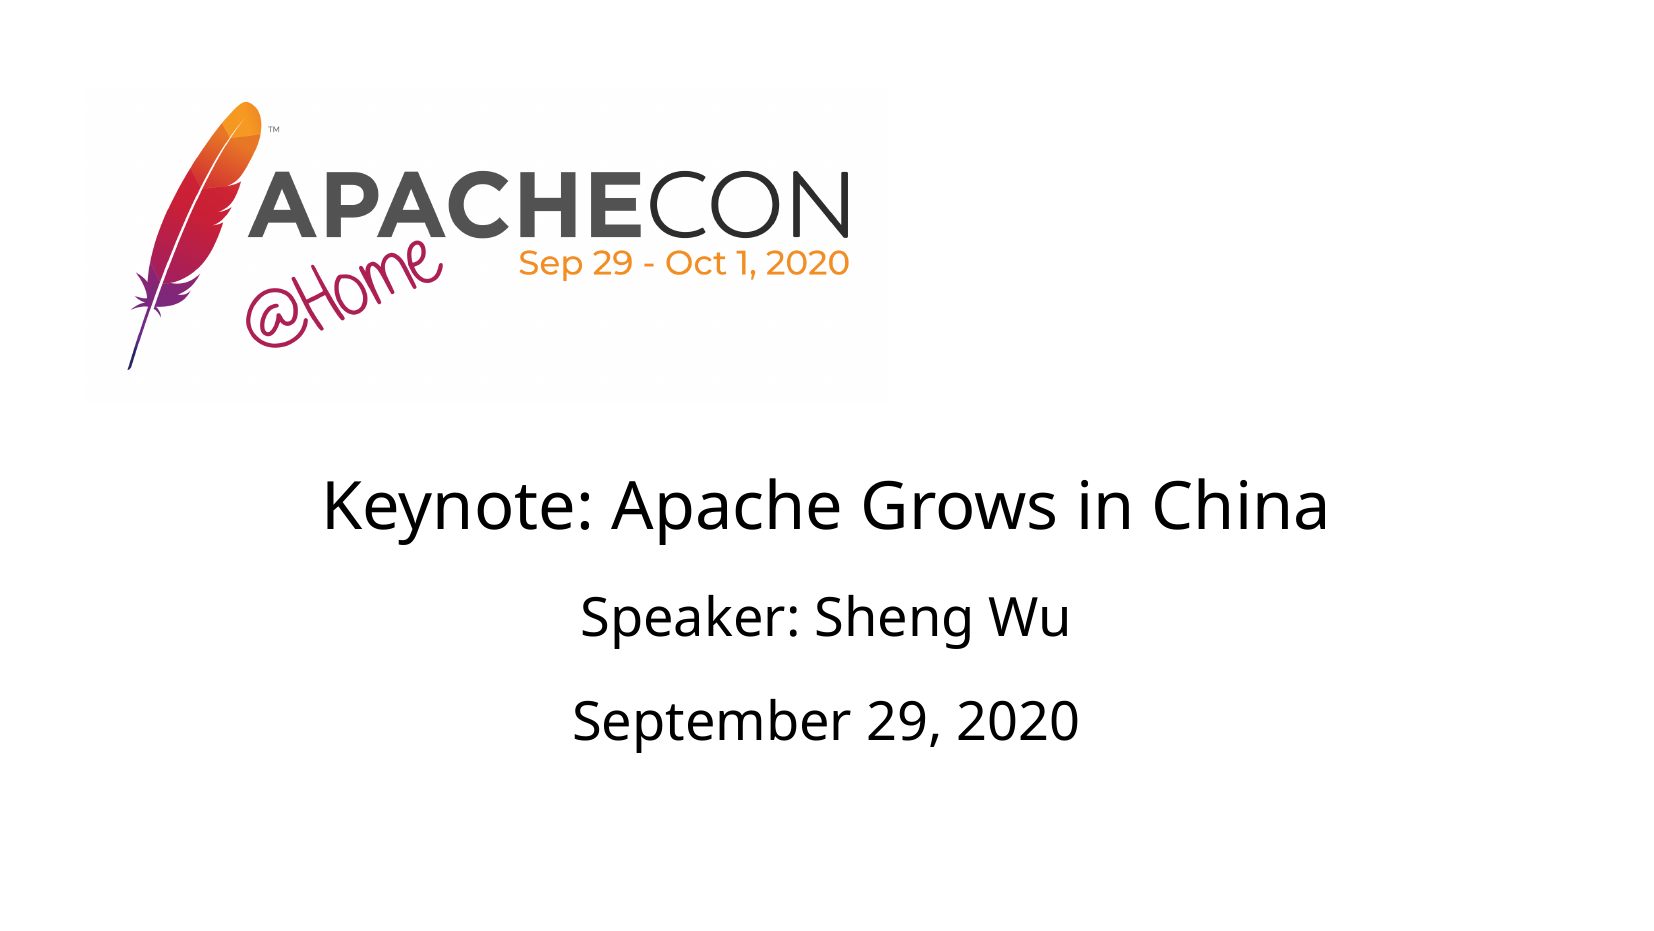

# Keynote: Apache Grows in China
Speaker: Sheng Wu
September 29, 2020